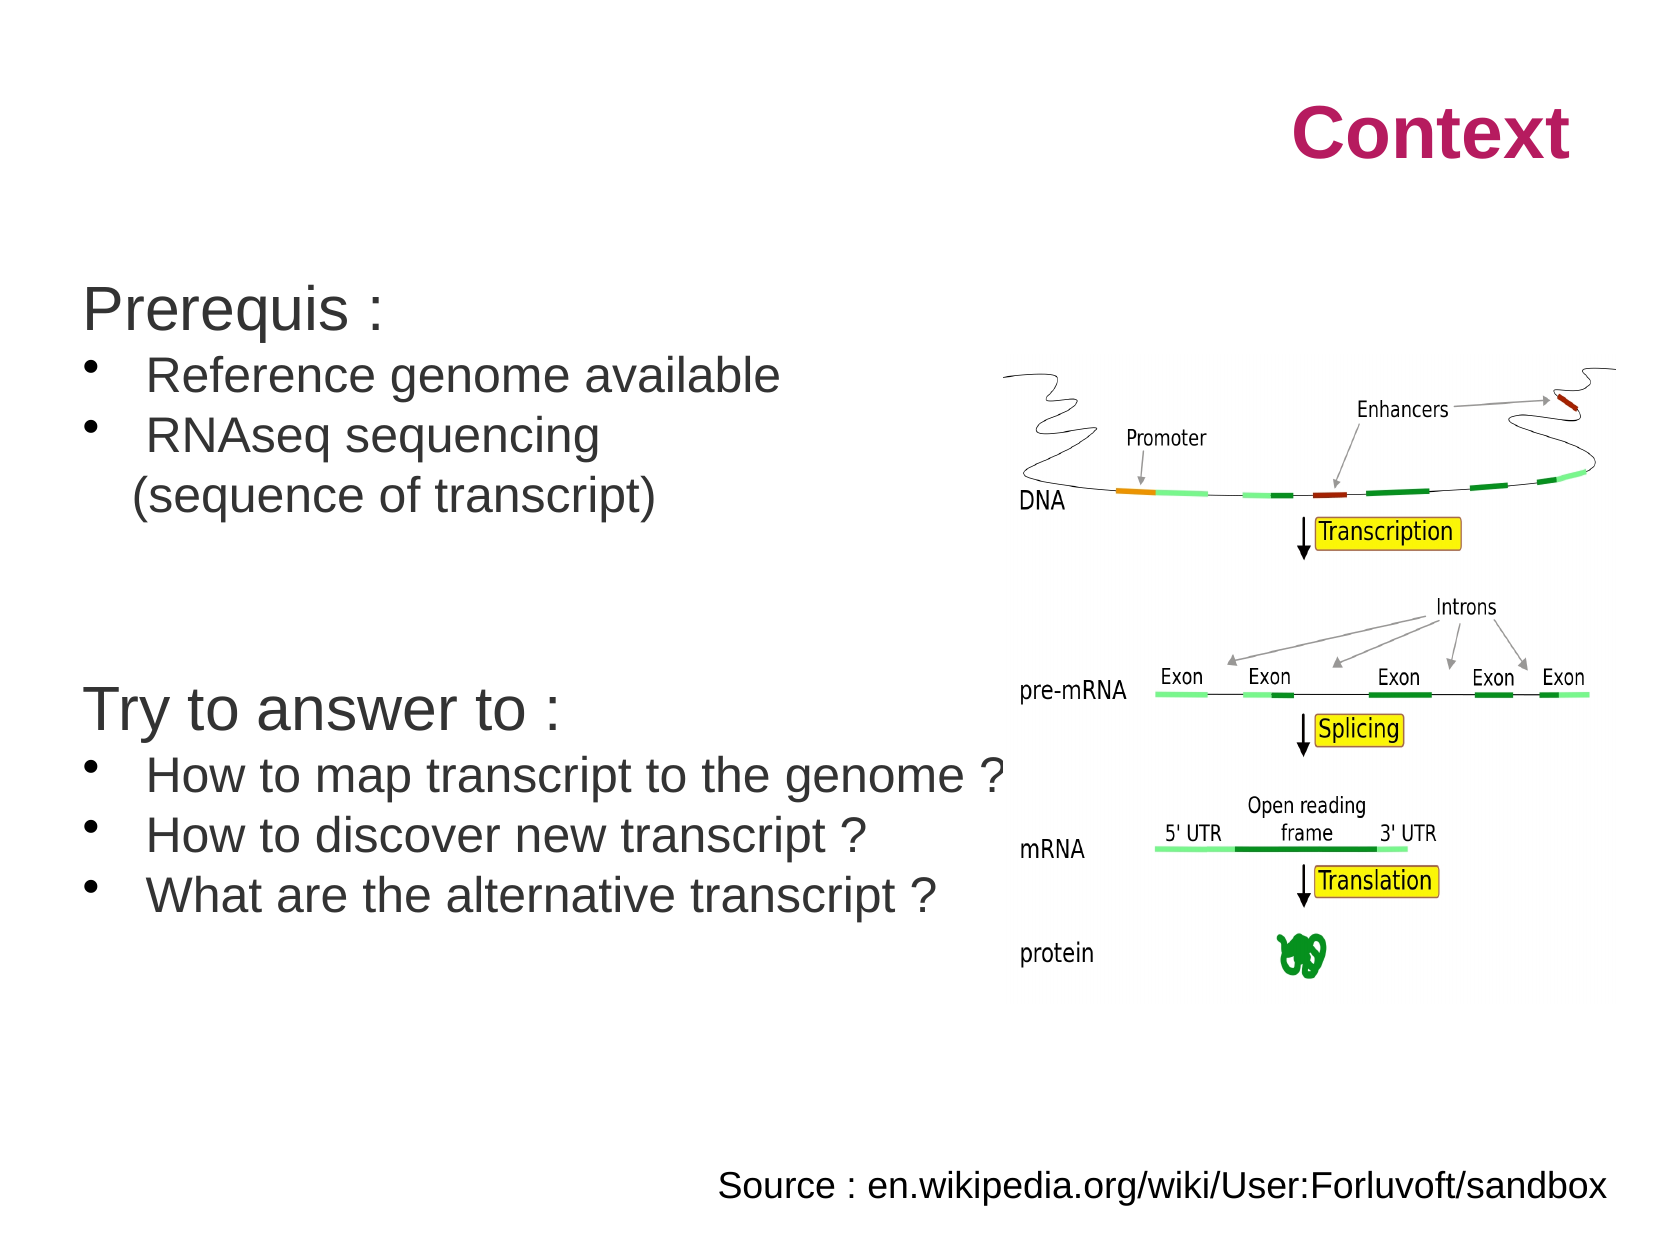

Context
Prerequis :
 Reference genome available
 RNAseq sequencing
(sequence of transcript)
Try to answer to :
 How to map transcript to the genome ?
 How to discover new transcript ?
 What are the alternative transcript ?
Source : en.wikipedia.org/wiki/User:Forluvoft/sandbox